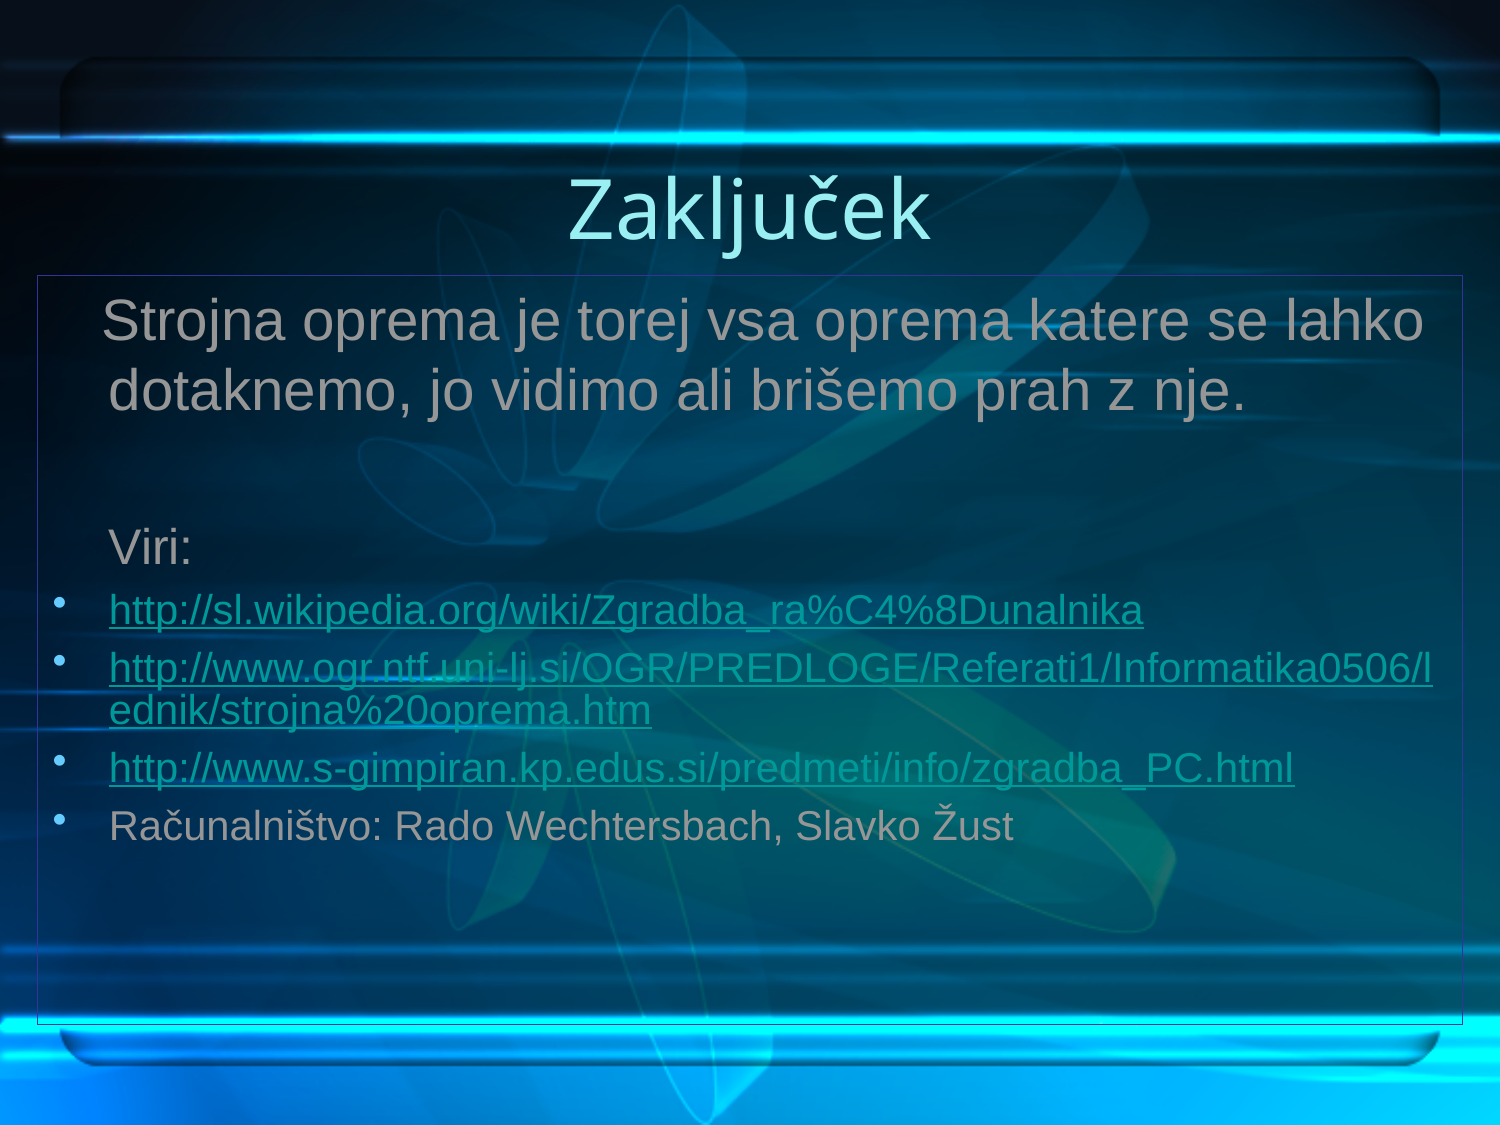

# Zaključek
 Strojna oprema je torej vsa oprema katere se lahko dotaknemo, jo vidimo ali brišemo prah z nje.
 Viri:
http://sl.wikipedia.org/wiki/Zgradba_ra%C4%8Dunalnika
http://www.ogr.ntf.uni-lj.si/OGR/PREDLOGE/Referati1/Informatika0506/lednik/strojna%20oprema.htm
http://www.s-gimpiran.kp.edus.si/predmeti/info/zgradba_PC.html
Računalništvo: Rado Wechtersbach, Slavko Žust